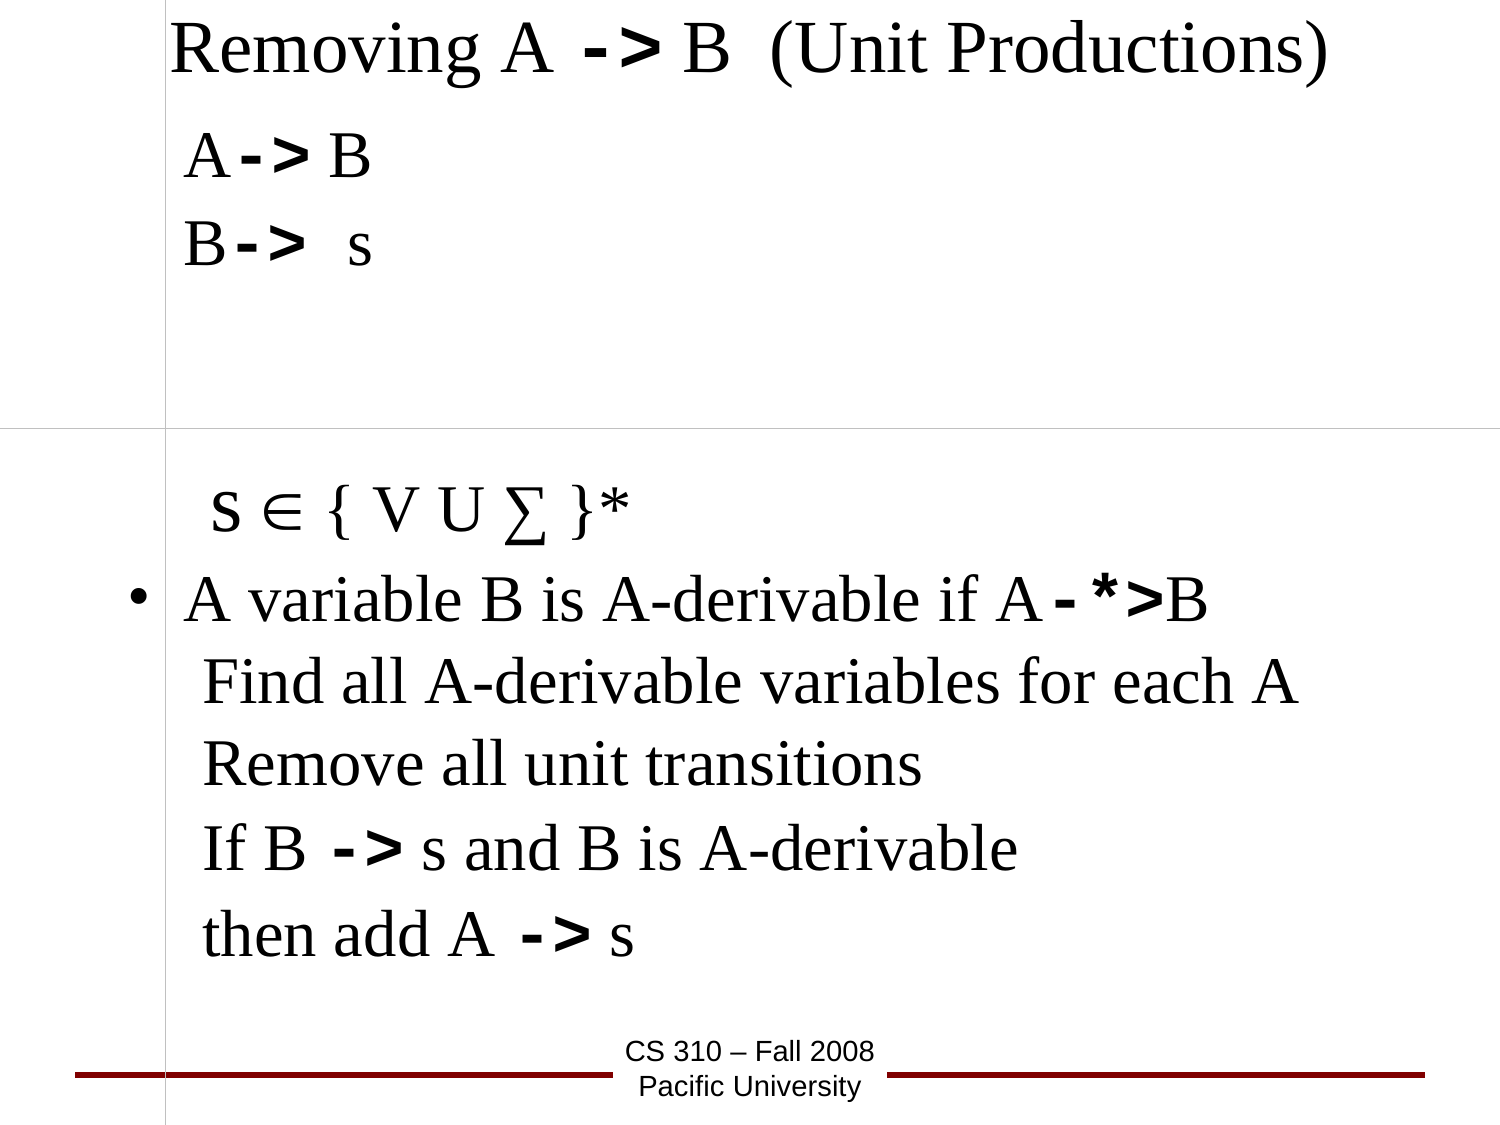

# Removing A -> B (Unit Productions)
	A-> B
	B-> s
 s  { V U ∑ }*
A variable B is A-derivable if A-*>B
Find all A-derivable variables for each A
Remove all unit transitions
If B -> s and B is A-derivable
then add A -> s